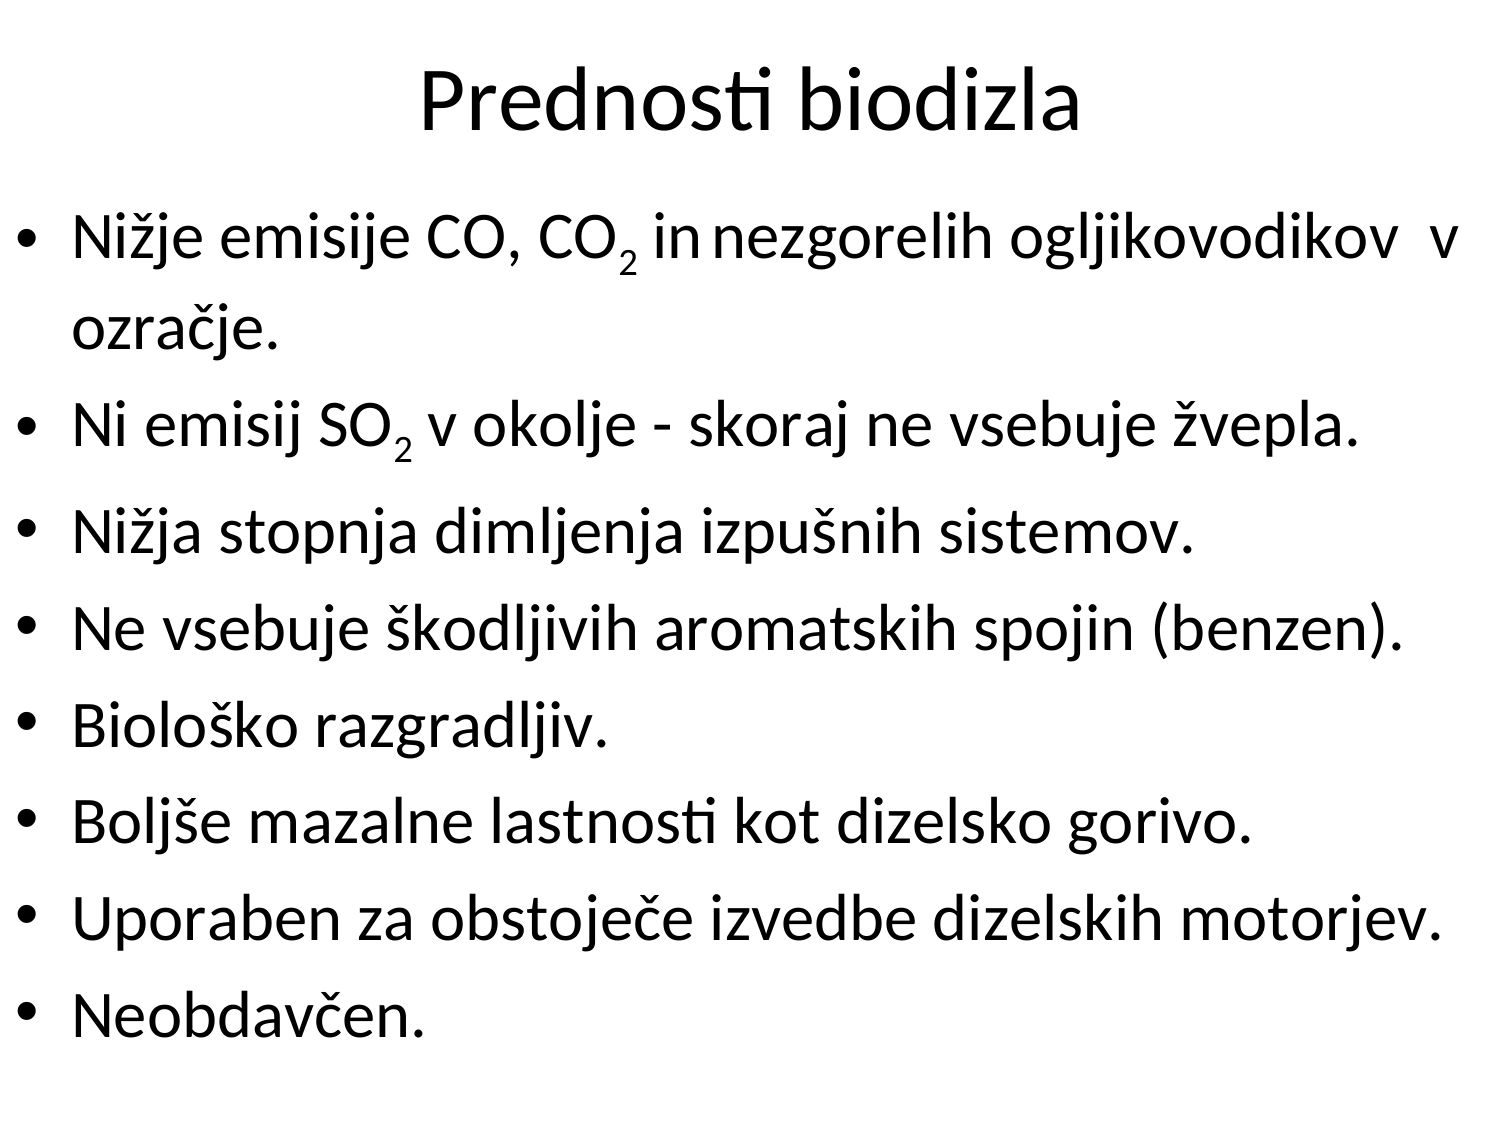

Prednosti biodizla
Nižje emisije CO, CO2 in nezgorelih ogljikovodikov v ozračje.
Ni emisij SO2 v okolje - skoraj ne vsebuje žvepla.
Nižja stopnja dimljenja izpušnih sistemov.
Ne vsebuje škodljivih aromatskih spojin (benzen).
Biološko razgradljiv.
Boljše mazalne lastnosti kot dizelsko gorivo.
Uporaben za obstoječe izvedbe dizelskih motorjev.
Neobdavčen.